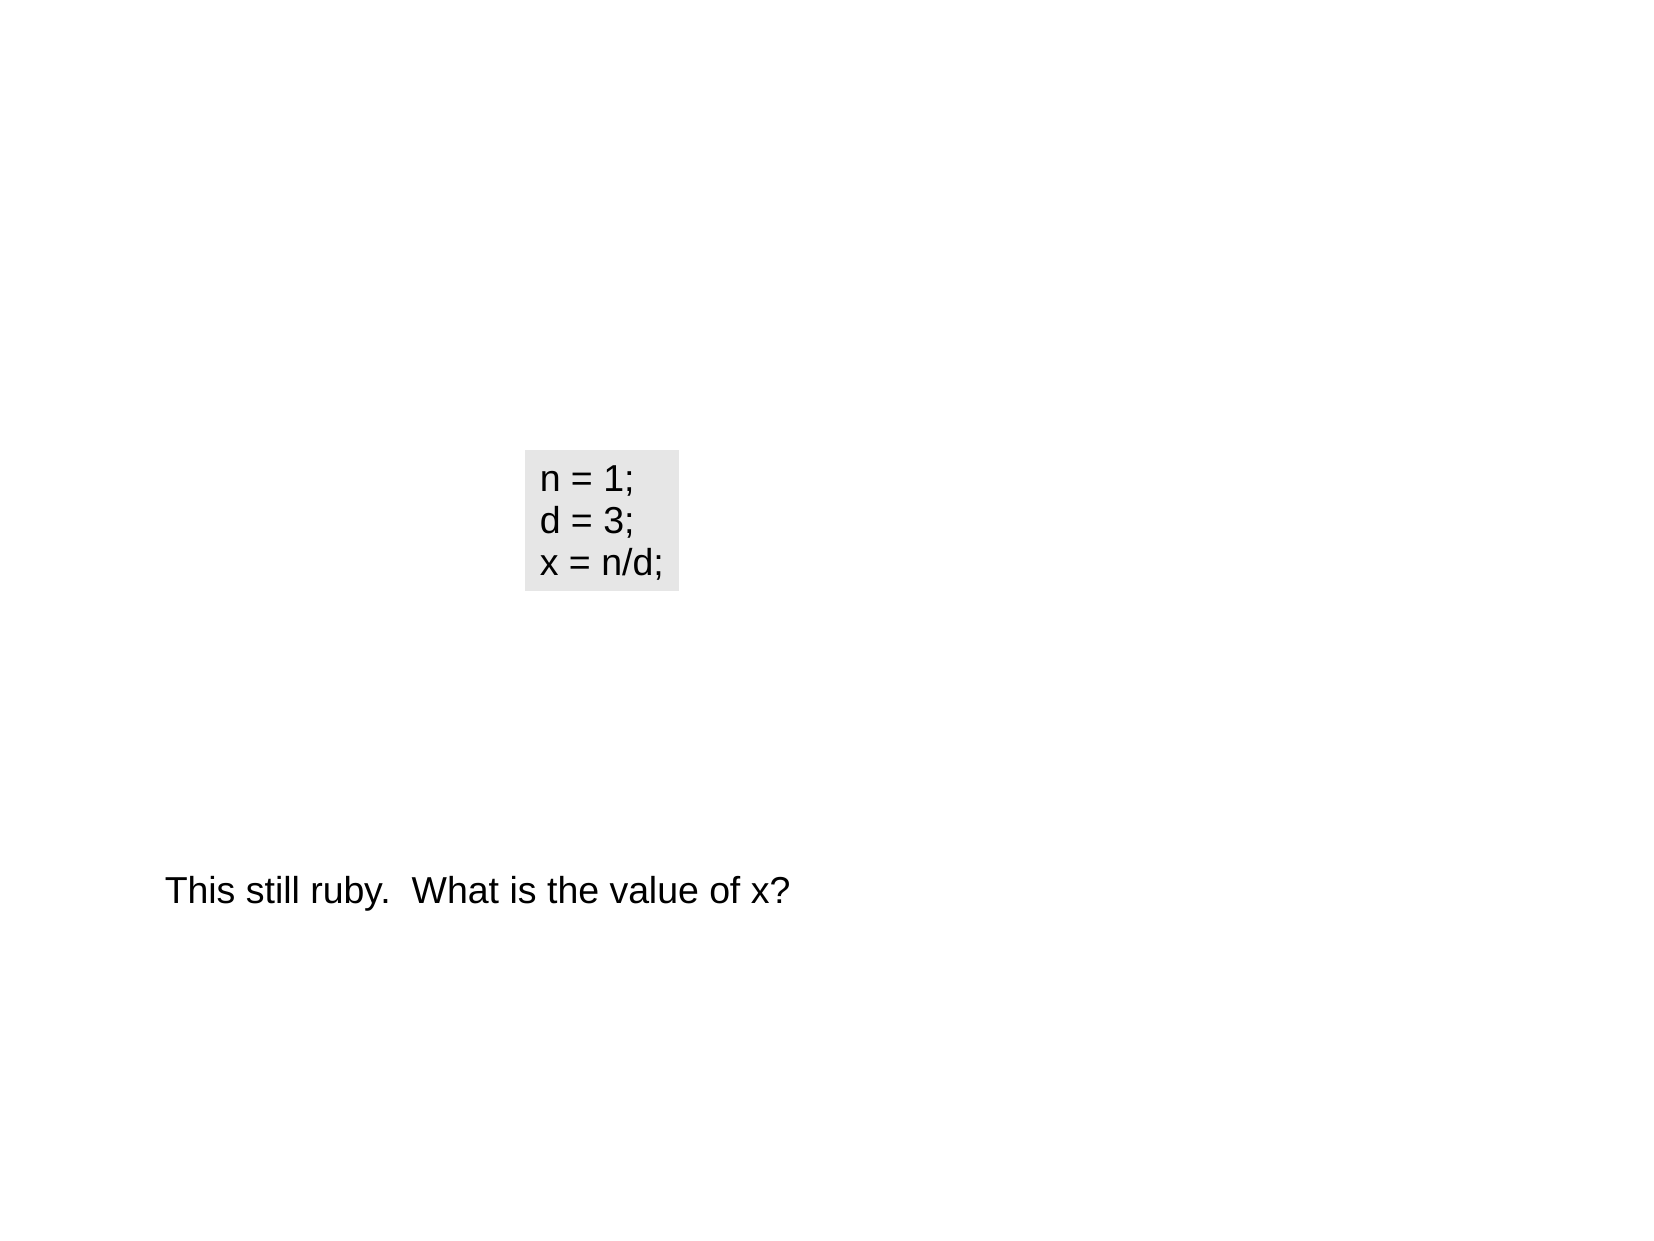

n = 1;
d = 3;
x = n/d;
This still ruby. What is the value of x?